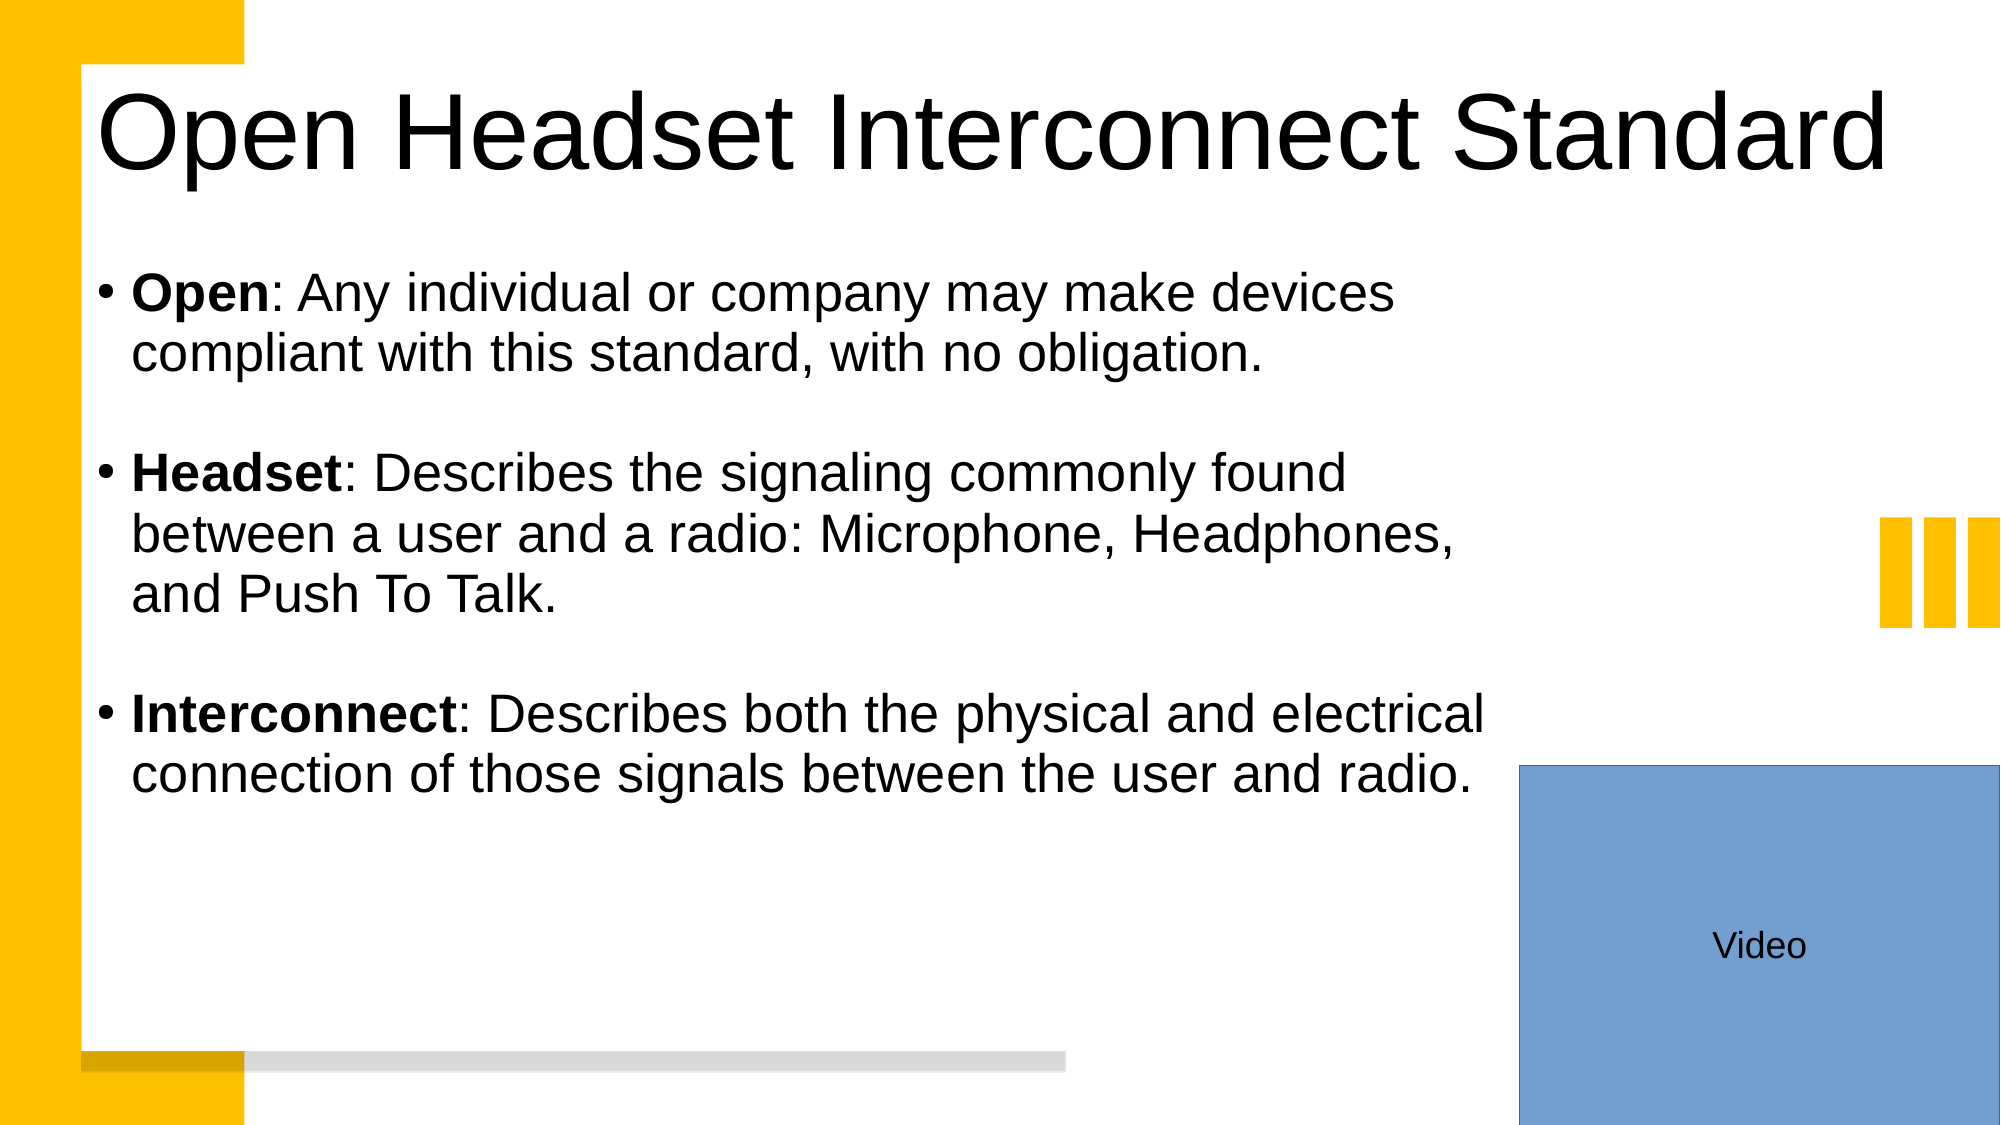

Video
Open Headset Interconnect Standard
Open: Any individual or company may make devices compliant with this standard, with no obligation.
Headset: Describes the signaling commonly found between a user and a radio: Microphone, Headphones, and Push To Talk.
Interconnect: Describes both the physical and electrical connection of those signals between the user and radio.